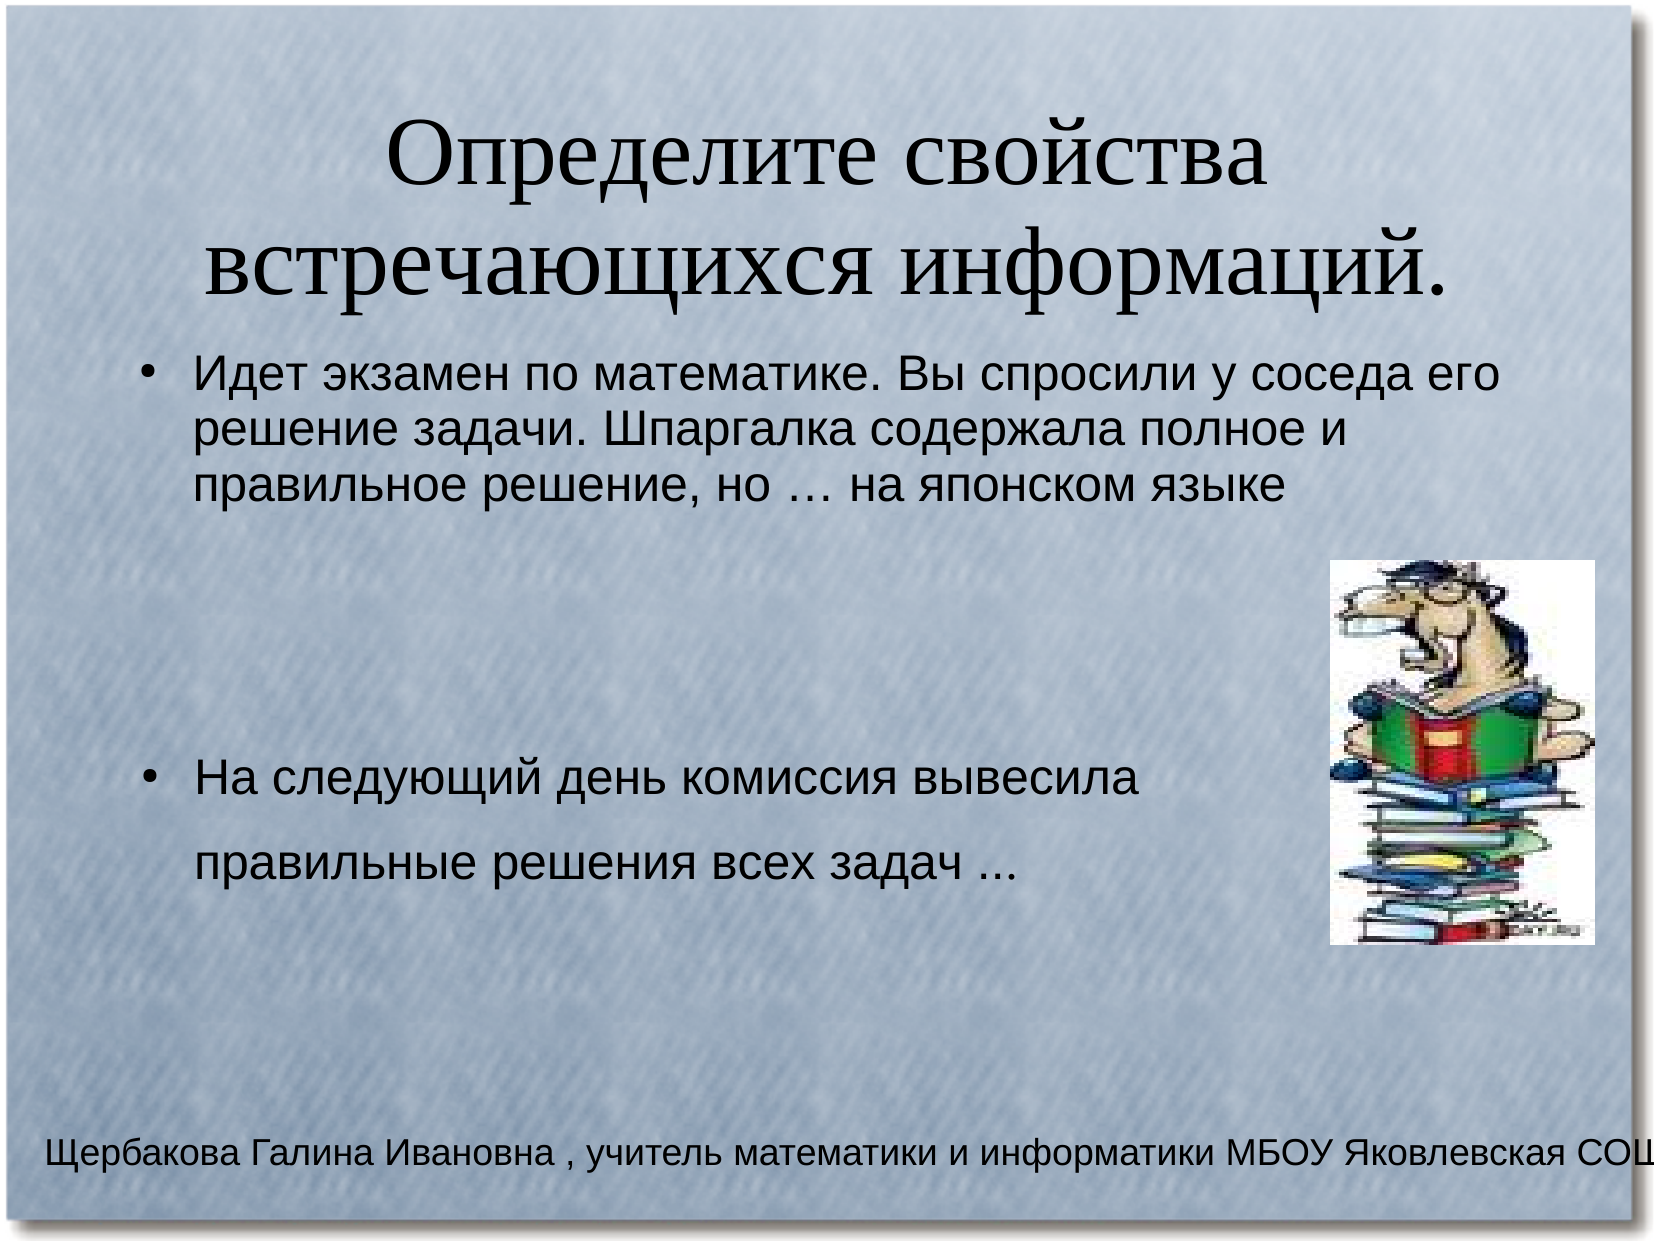

# Определите свойства встречающихся информаций.
Идет экзамен по математике. Вы спросили у соседа его решение задачи. Шпаргалка содержала полное и правильное решение, но … на японском языке
На следующий день комиссия вывесила
правильные решения всех задач ...
Щербакова Галина Ивановна , учитель математики и информатики МБОУ Яковлевская СОШ